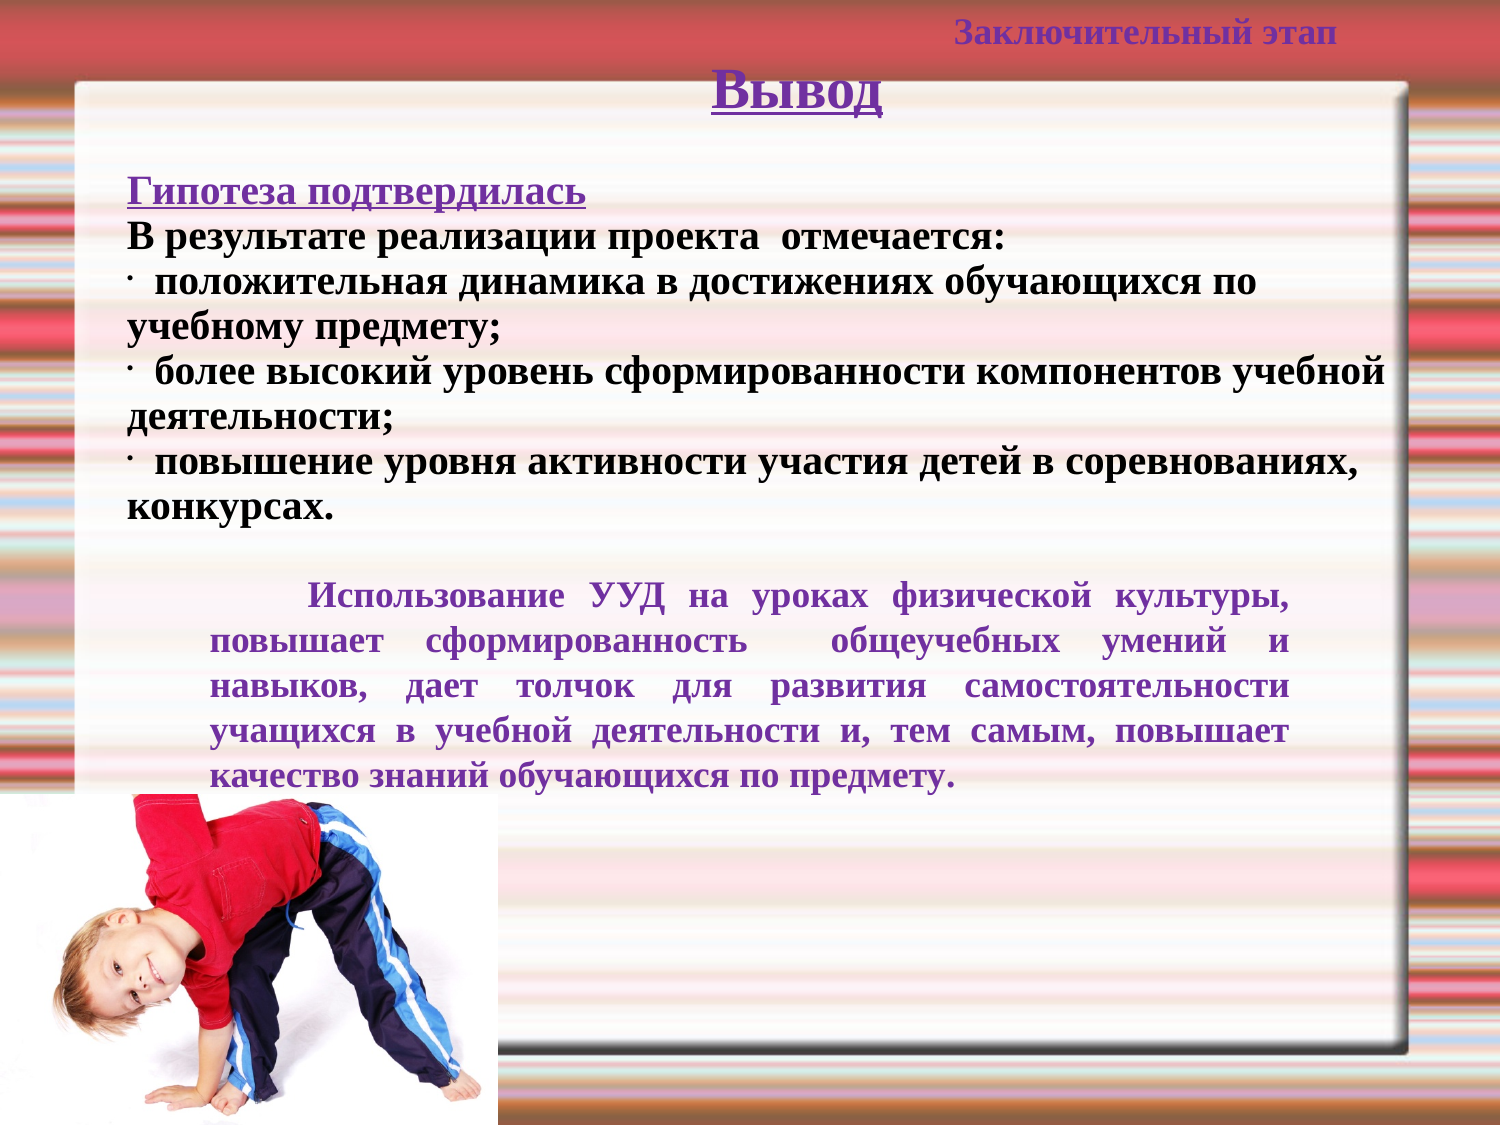

Заключительный этап
Вывод
Гипотеза подтвердилась
В результате реализации проекта отмечается:
 положительная динамика в достижениях обучающихся по учебному предмету;
 более высокий уровень сформированности компонентов учебной деятельности;
 повышение уровня активности участия детей в соревнованиях, конкурсах.
 Использование УУД на уроках физической культуры, повышает сформированность общеучебных умений и навыков, дает толчок для развития самостоятельности учащихся в учебной деятельности и, тем самым, повышает качество знаний обучающихся по предмету.